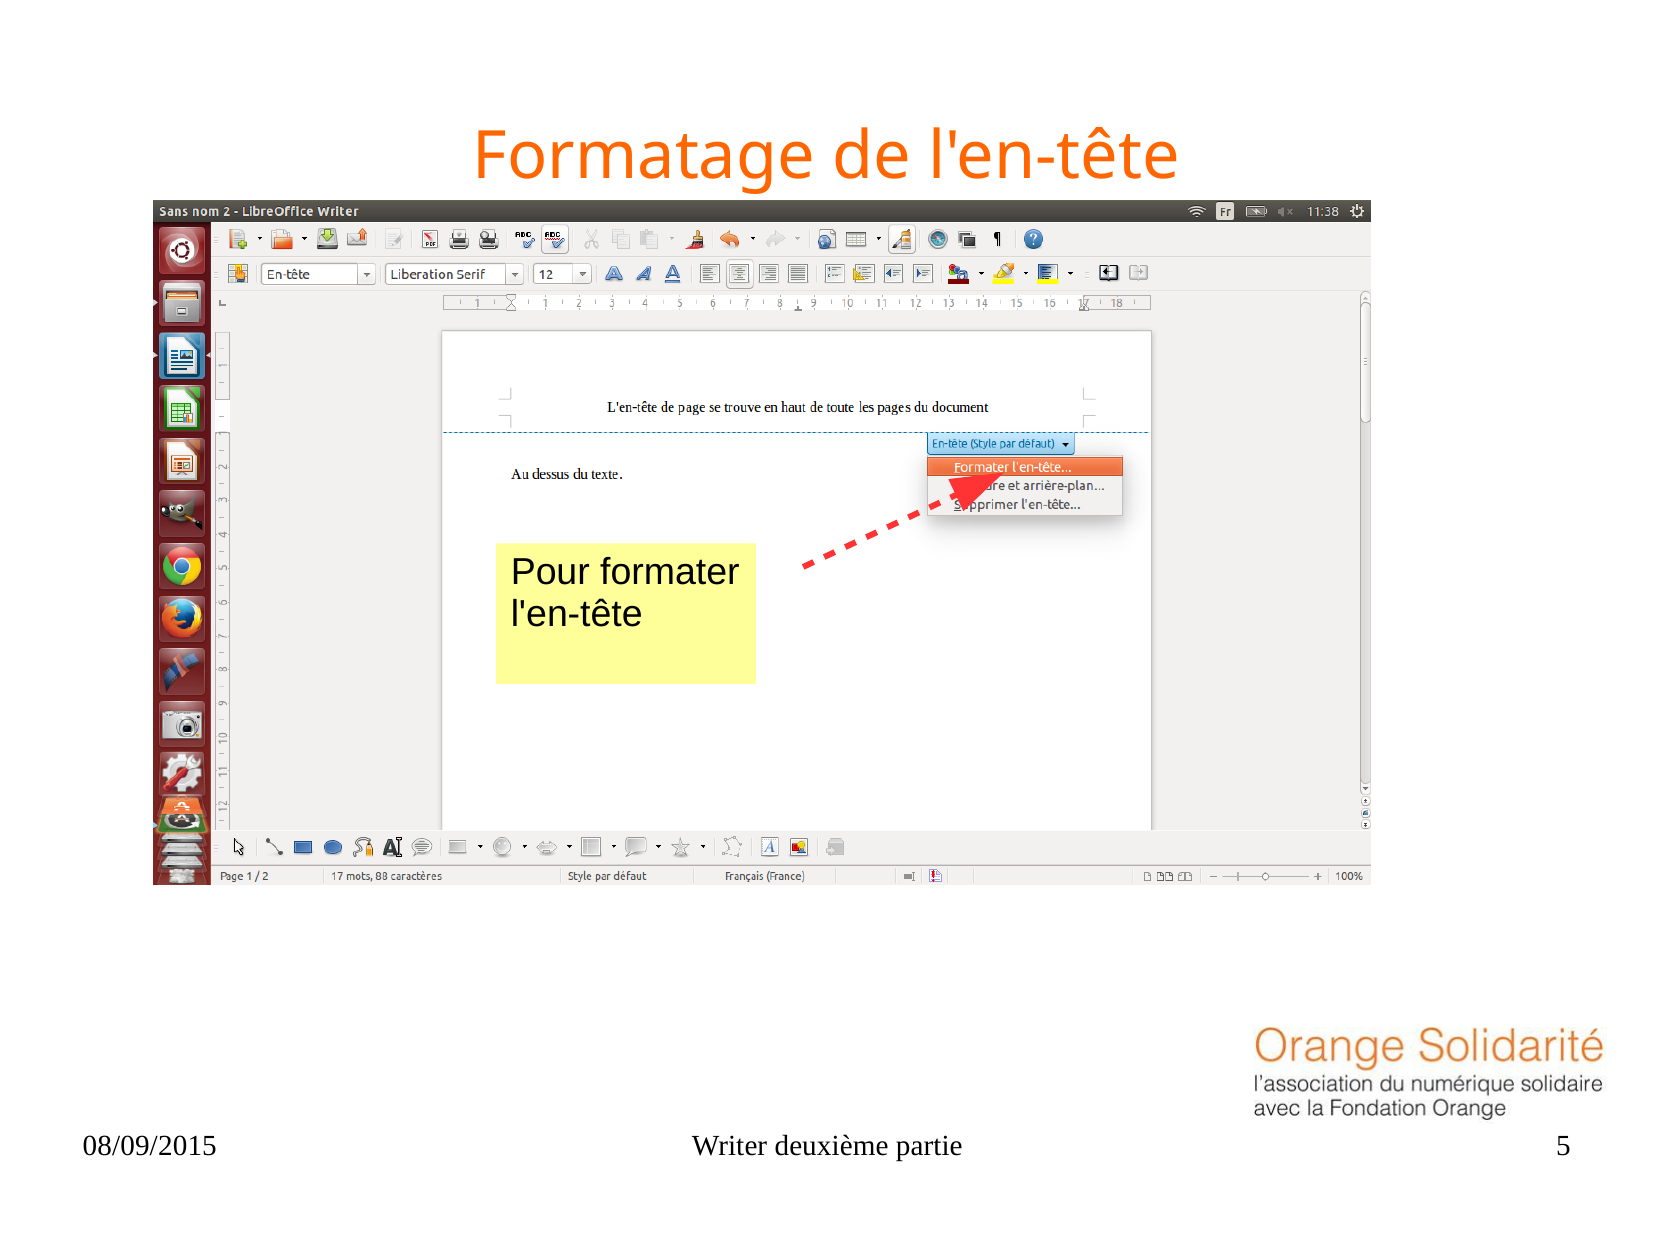

# Formatage de l'en-tête
Pour formater l'en-tête
08/09/2015
Writer deuxième partie
5